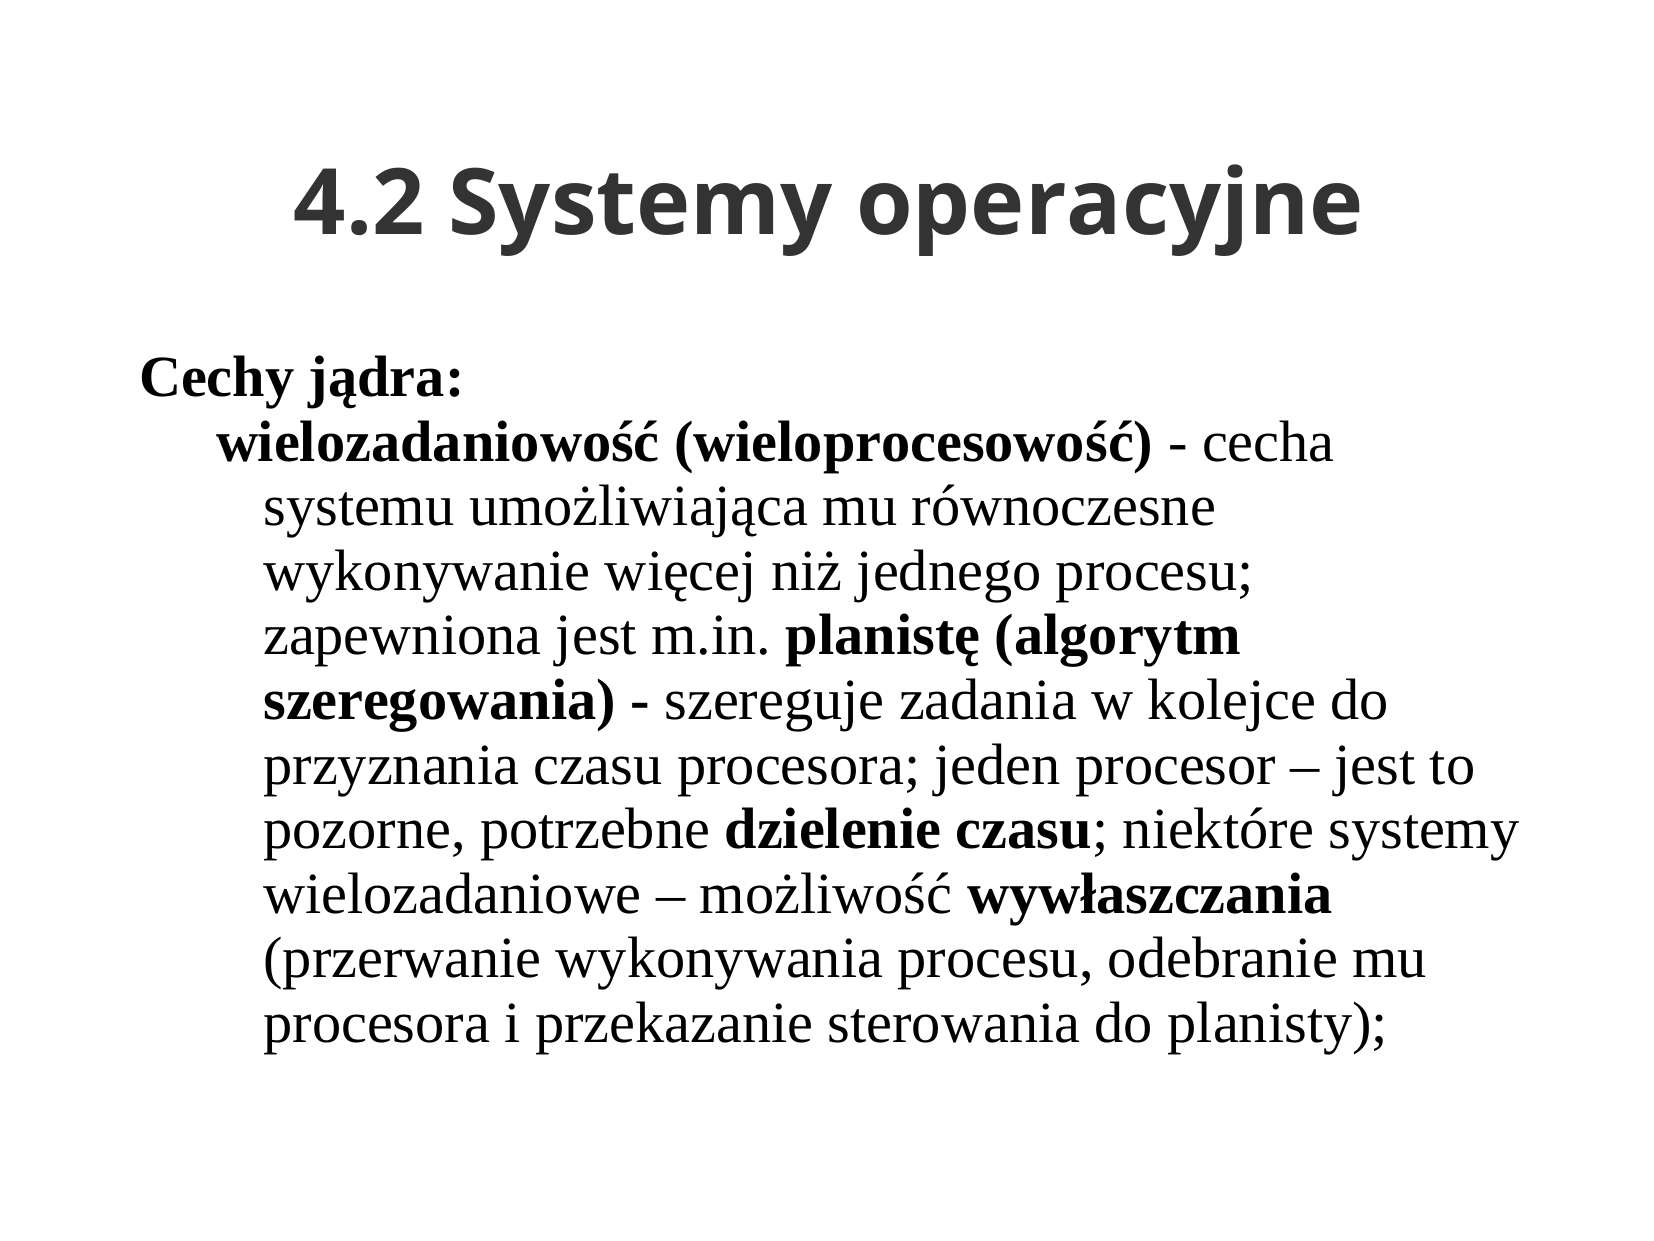

# 4.2 Systemy operacyjne
Cechy jądra:
wielozadaniowość (wieloprocesowość) - cecha systemu umożliwiająca mu równoczesne wykonywanie więcej niż jednego procesu; zapewniona jest m.in. planistę (algorytm szeregowania) - szereguje zadania w kolejce do przyznania czasu procesora; jeden procesor – jest to pozorne, potrzebne dzielenie czasu; niektóre systemy wielozadaniowe – możliwość wywłaszczania (przerwanie wykonywania procesu, odebranie mu procesora i przekazanie sterowania do planisty);